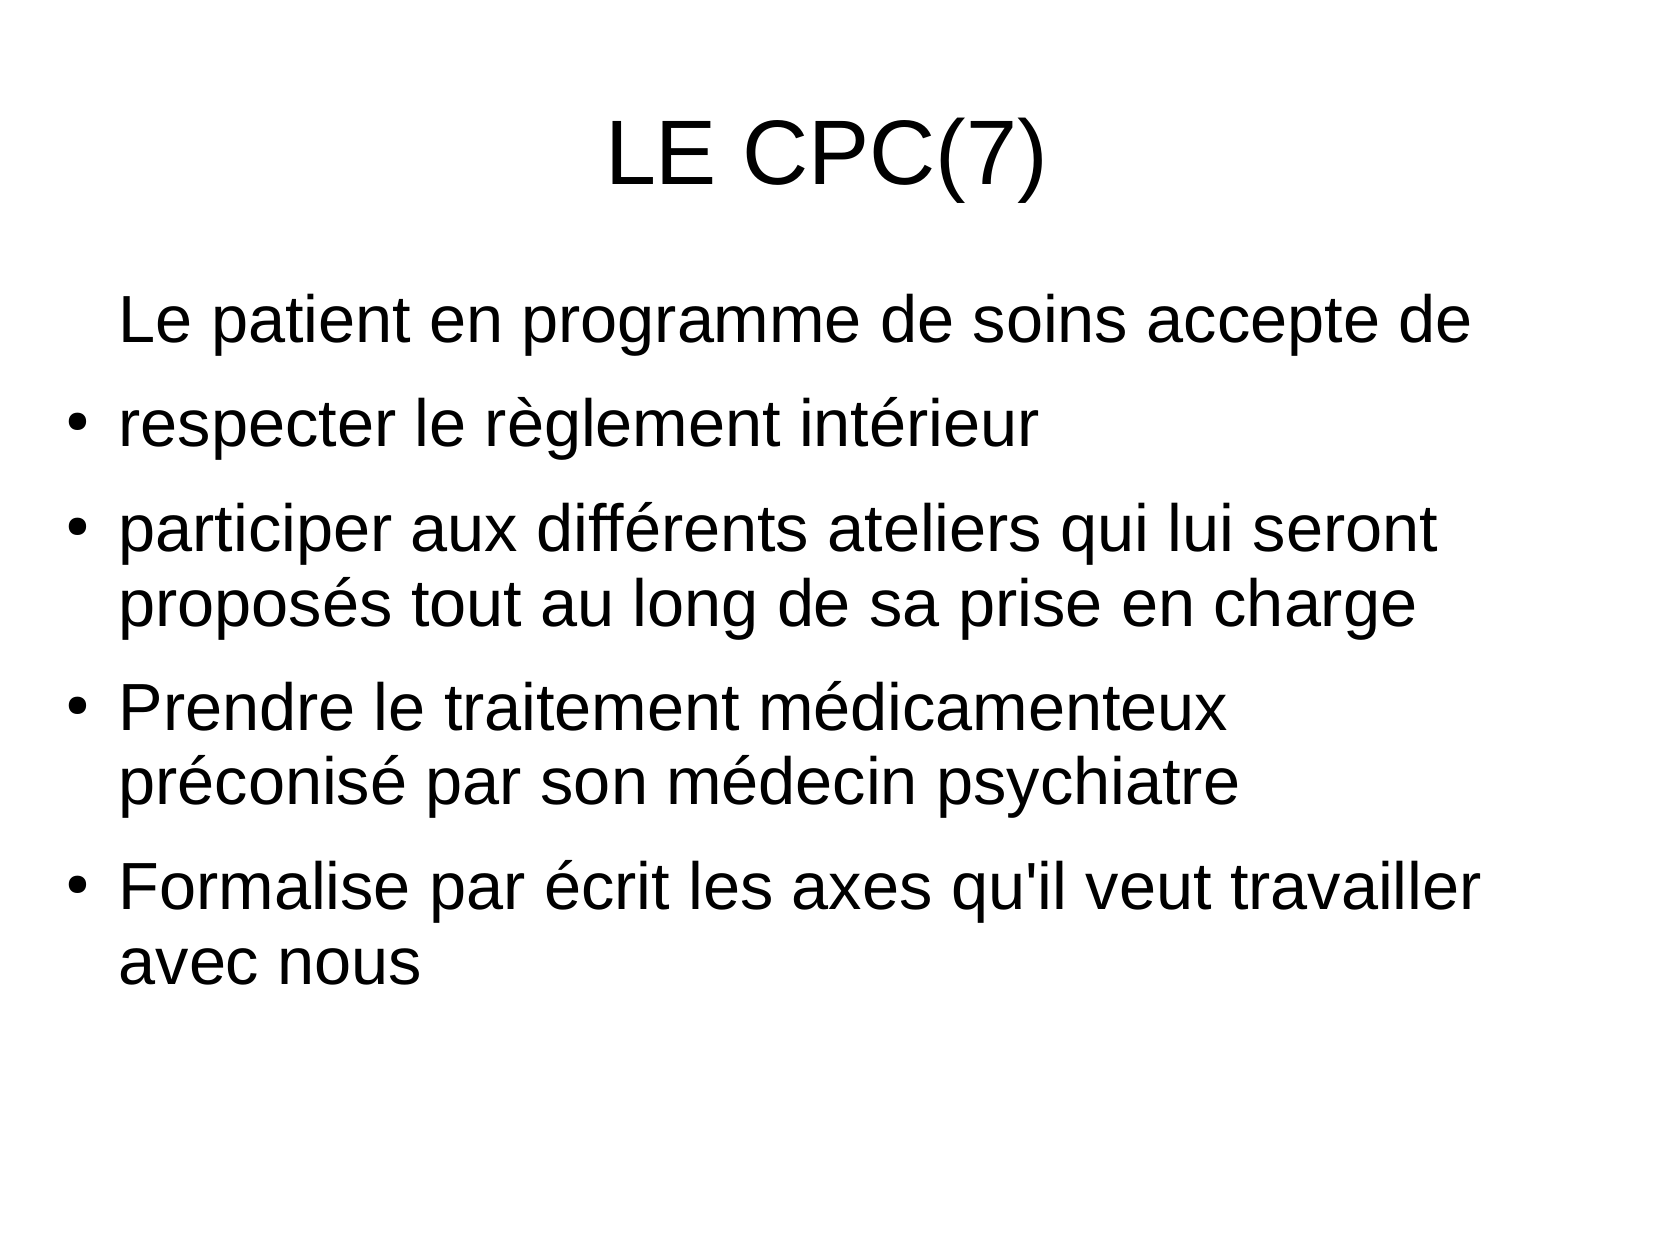

# LE CPC(7)
Le patient en programme de soins accepte de
respecter le règlement intérieur
participer aux différents ateliers qui lui seront proposés tout au long de sa prise en charge
Prendre le traitement médicamenteux préconisé par son médecin psychiatre
Formalise par écrit les axes qu'il veut travailler avec nous